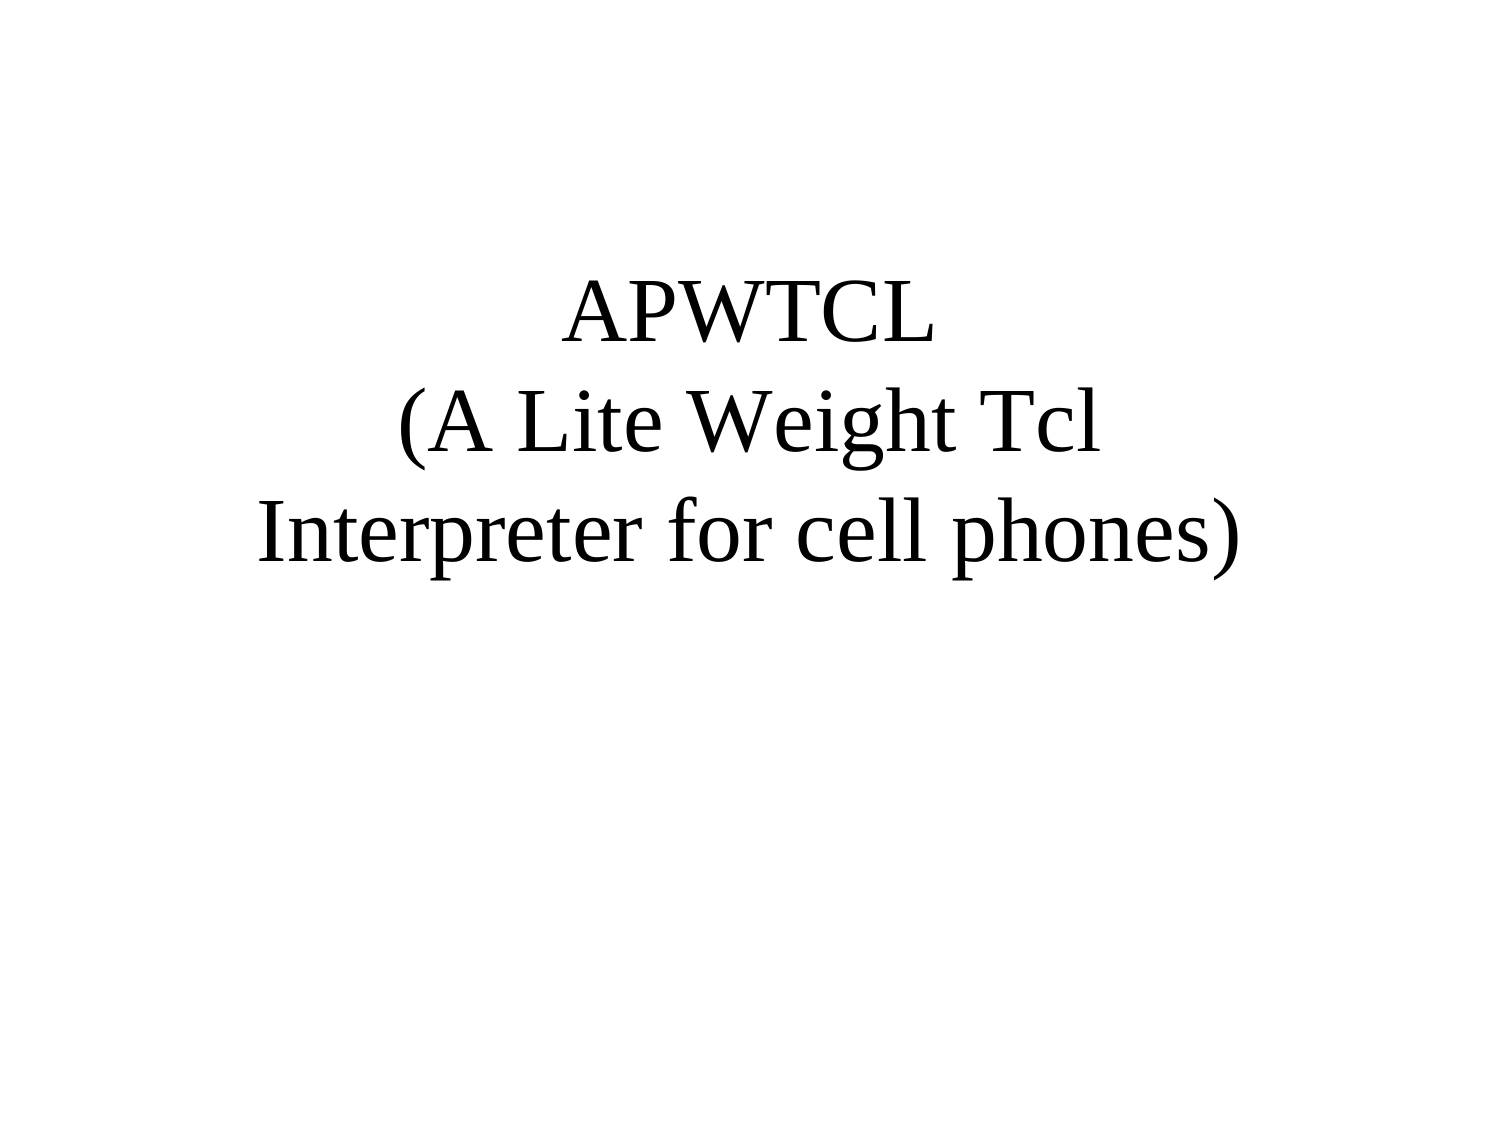

APWTCL
(A Lite Weight Tcl
Interpreter for cell phones)